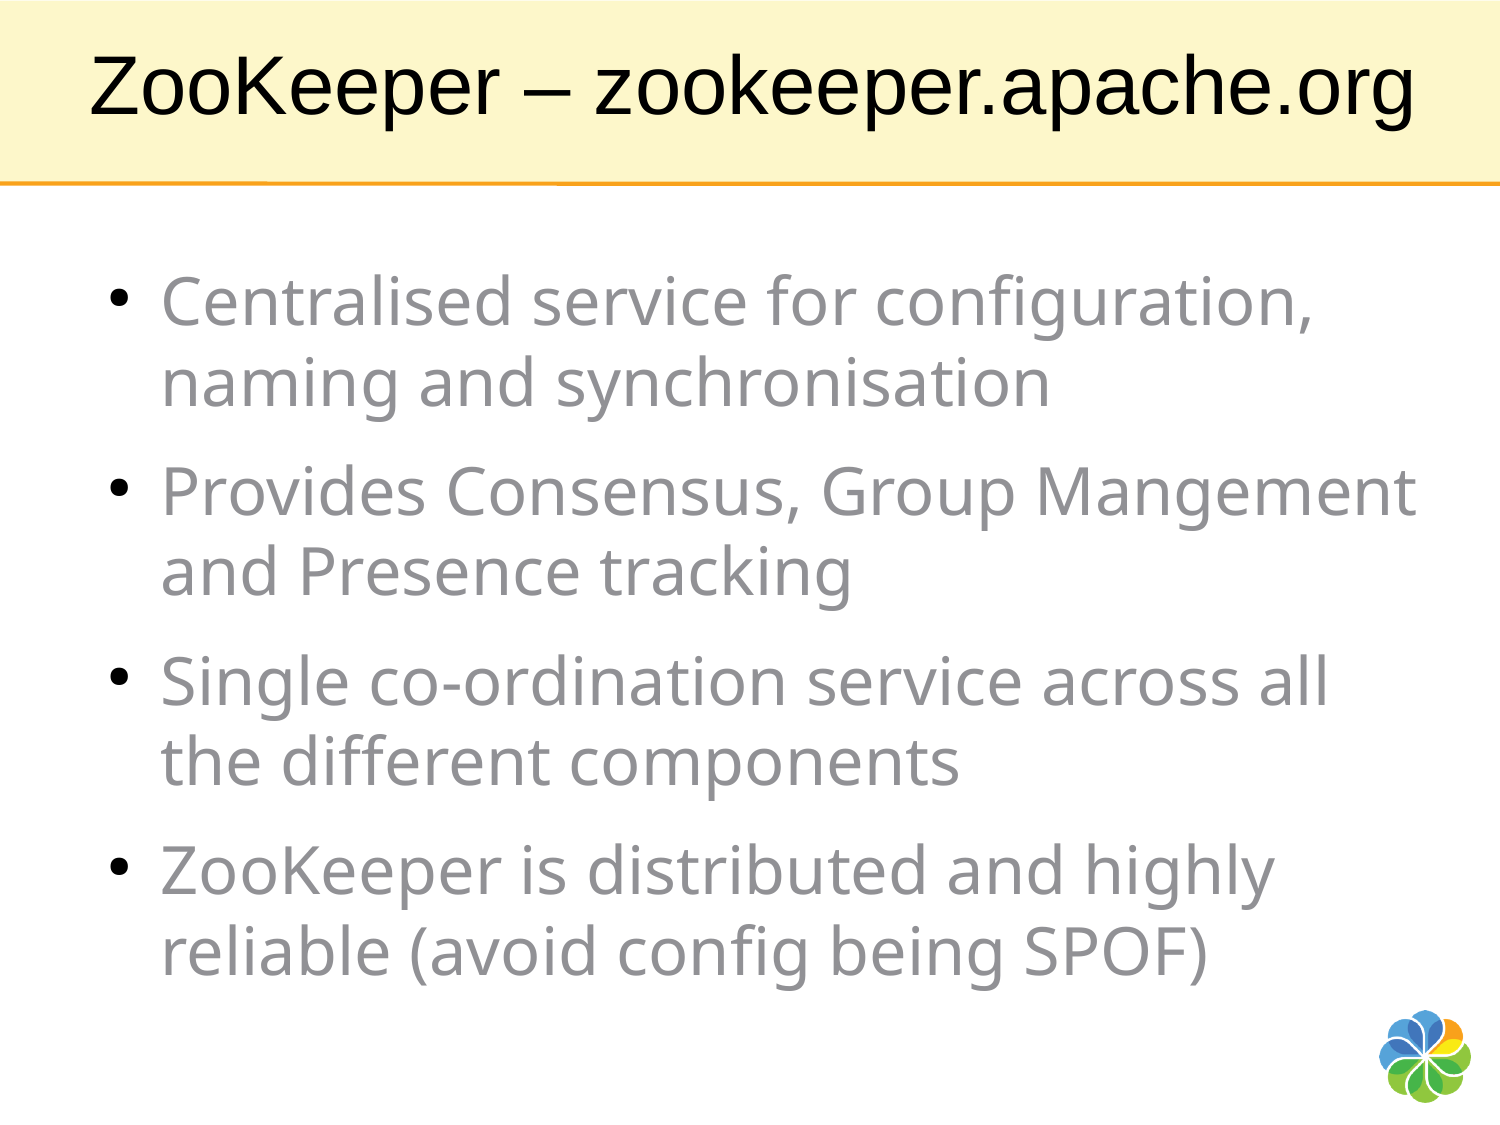

# ZooKeeper – zookeeper.apache.org
Centralised service for configuration, naming and synchronisation
Provides Consensus, Group Mangement and Presence tracking
Single co-ordination service across all the different components
ZooKeeper is distributed and highly reliable (avoid config being SPOF)